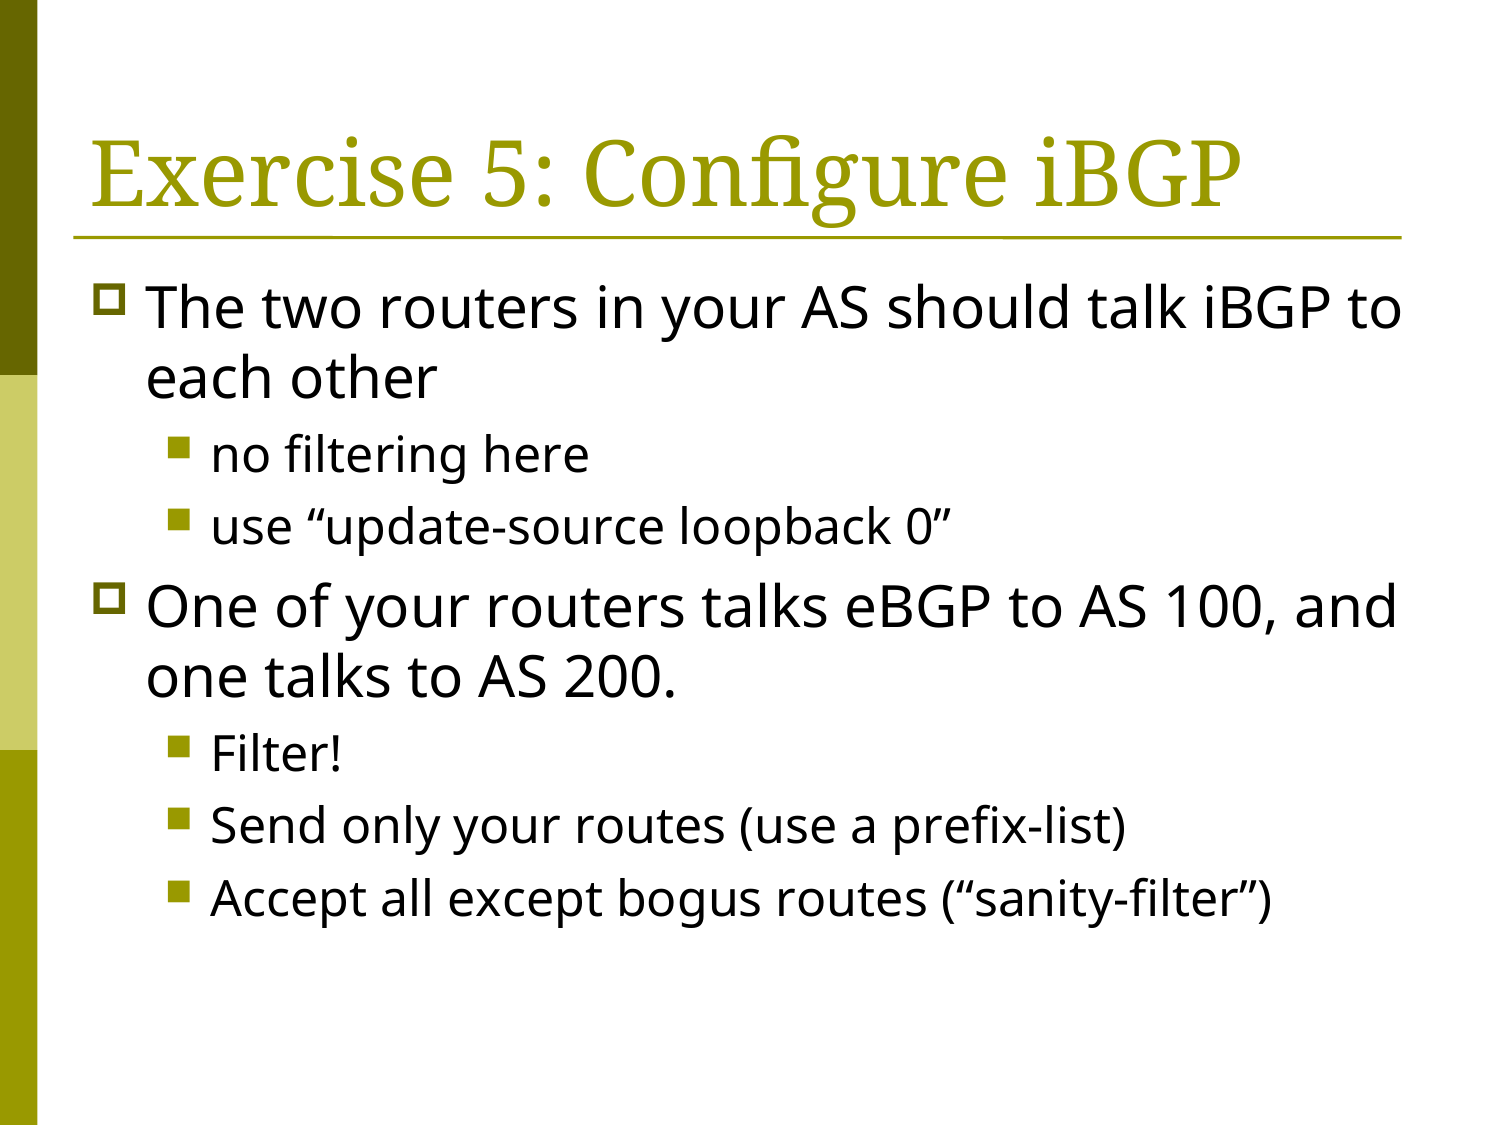

# Exercise 5: Configure iBGP
The two routers in your AS should talk iBGP to each other
no filtering here
use “update-source loopback 0”
One of your routers talks eBGP to AS 100, and one talks to AS 200.
Filter!
Send only your routes (use a prefix-list)
Accept all except bogus routes (“sanity-filter”)